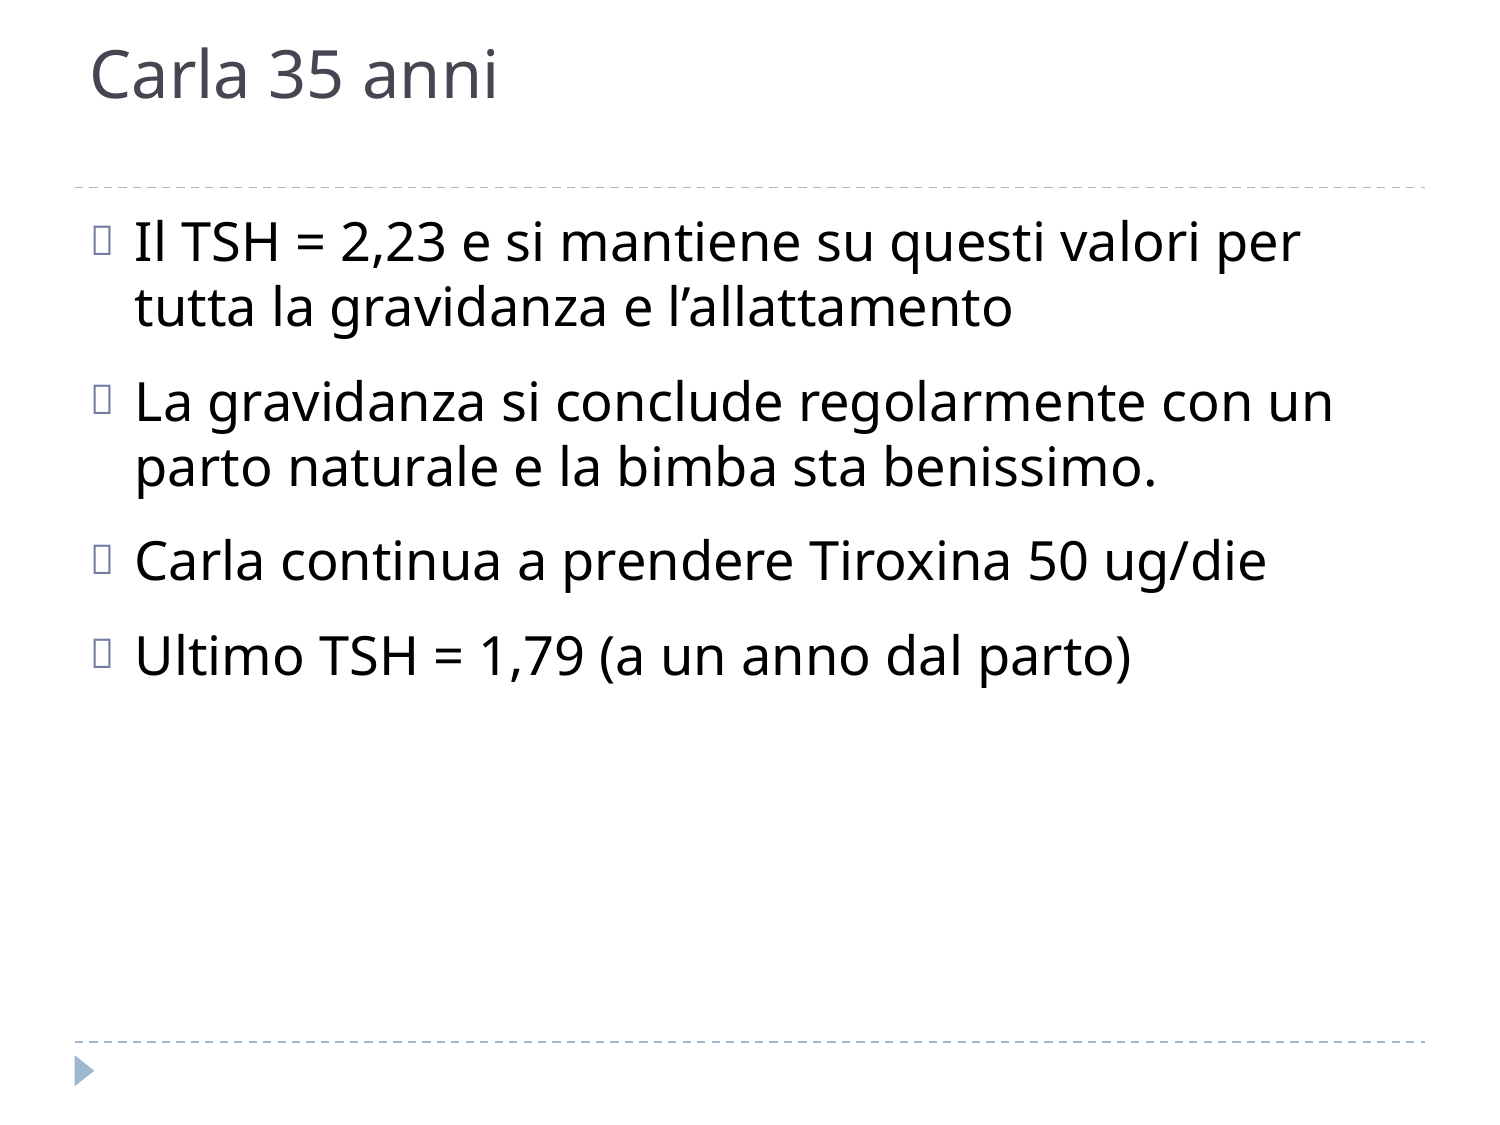

# Carla 35 anni
Il TSH = 2,23 e si mantiene su questi valori per tutta la gravidanza e l’allattamento
La gravidanza si conclude regolarmente con un parto naturale e la bimba sta benissimo.
Carla continua a prendere Tiroxina 50 ug/die
Ultimo TSH = 1,79 (a un anno dal parto)